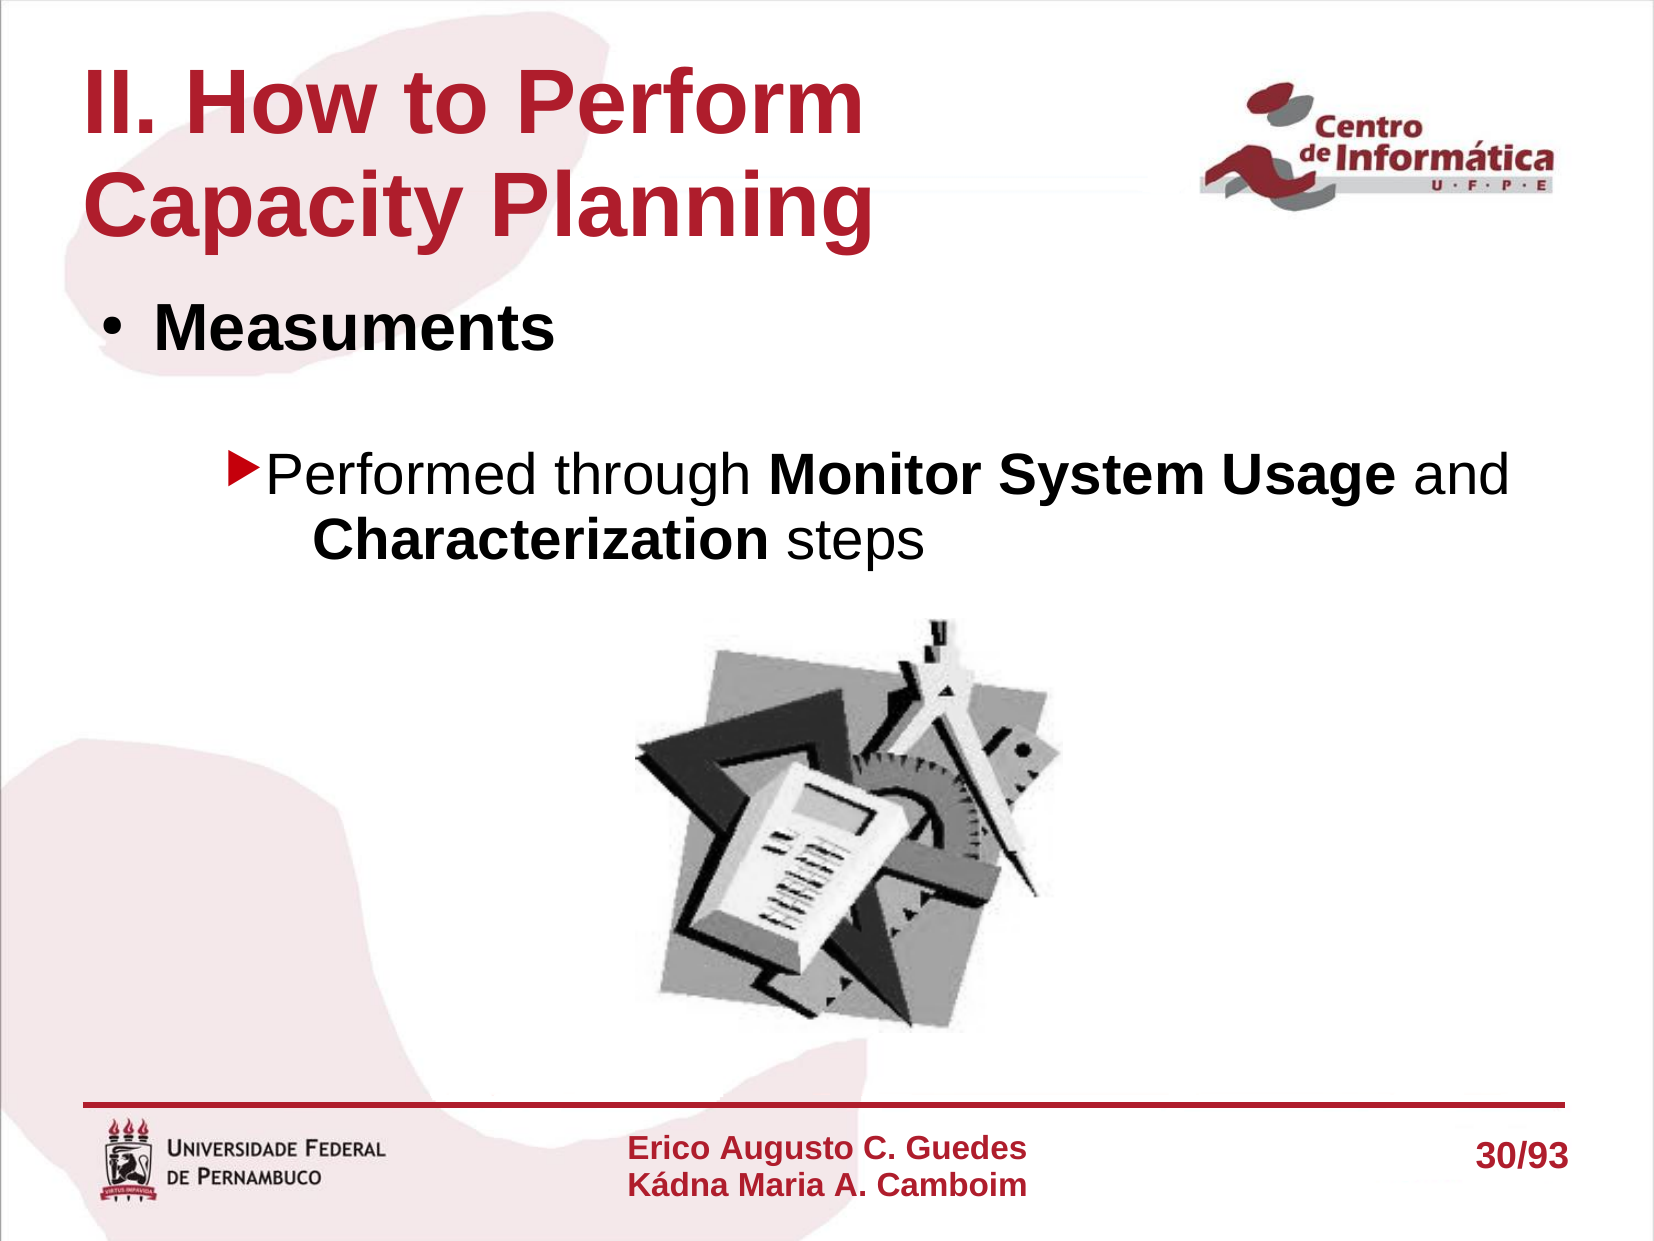

# II. How to Perform Capacity Planning
Measuments
Performed through Monitor System Usage and Characterization steps